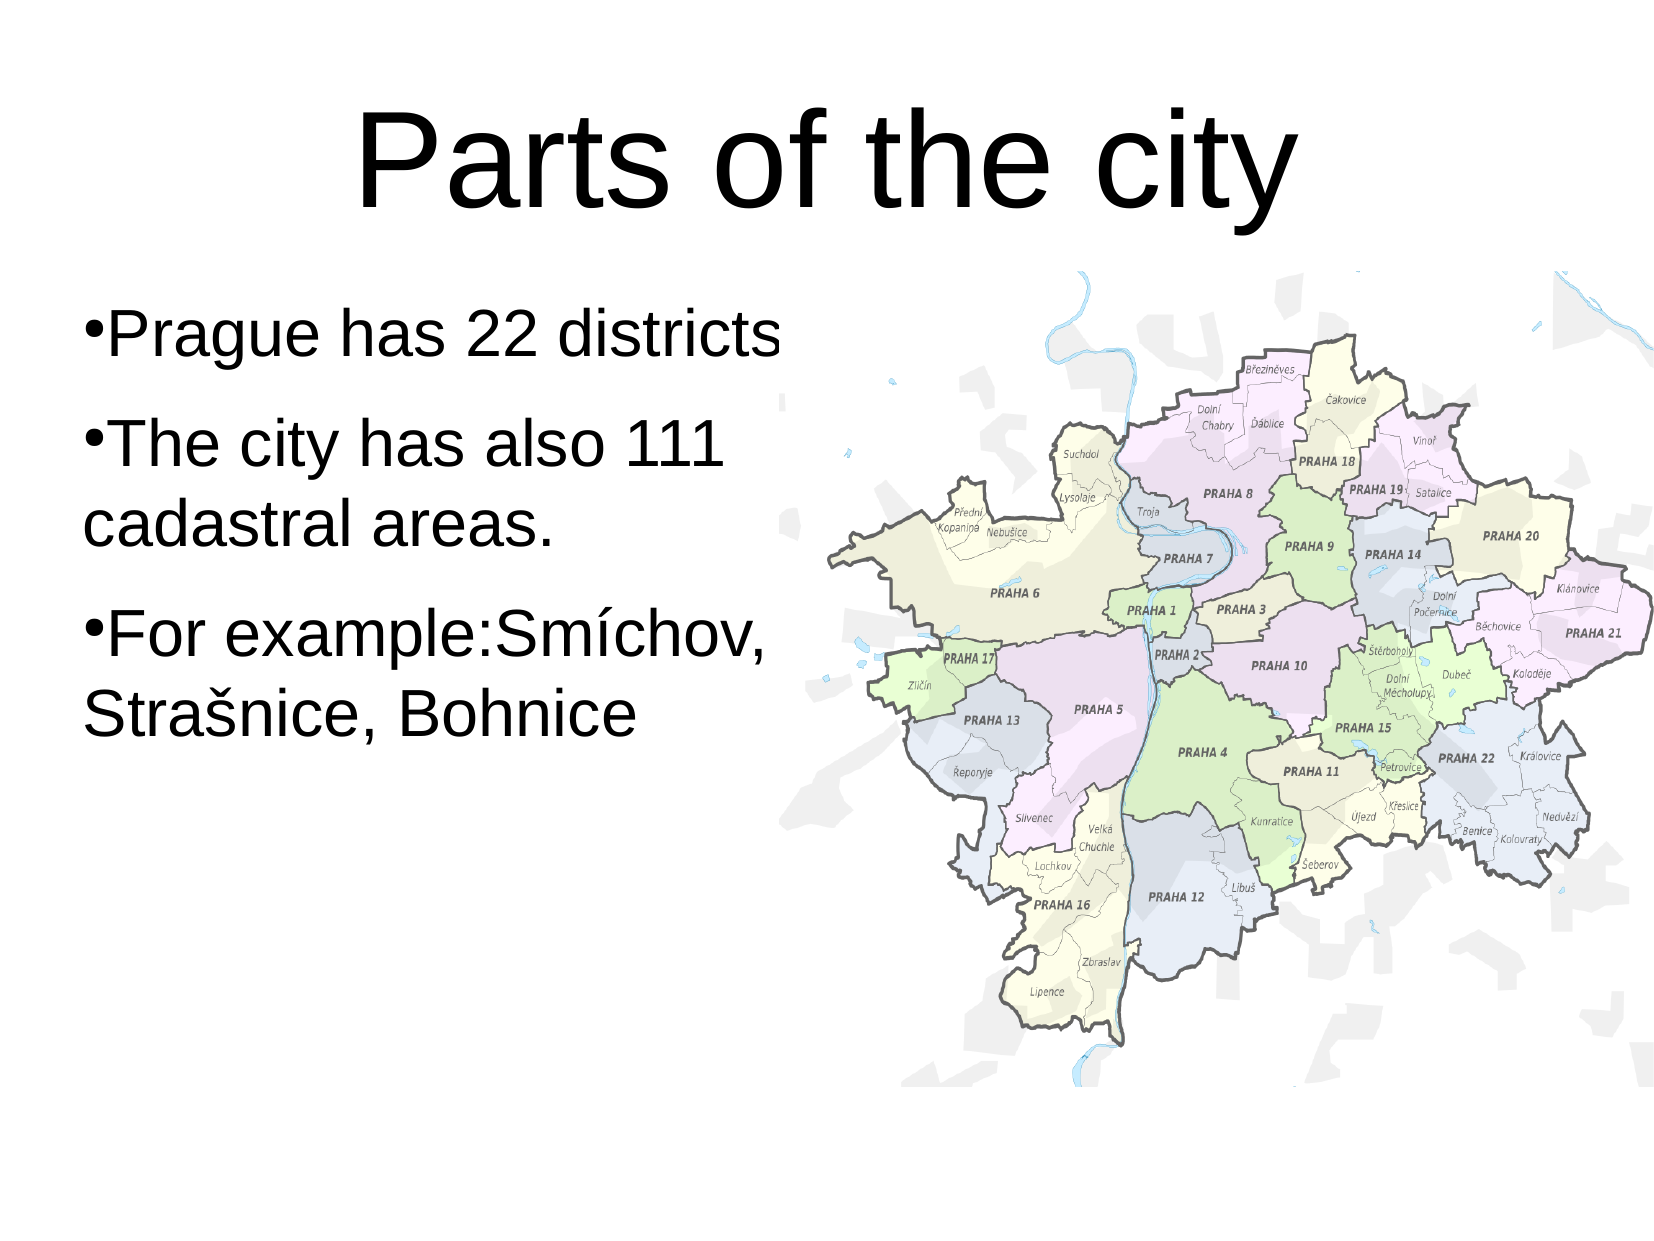

# Parts of the city
Prague has 22 districts.
The city has also 111 cadastral areas.
For example:Smíchov, Strašnice, Bohnice